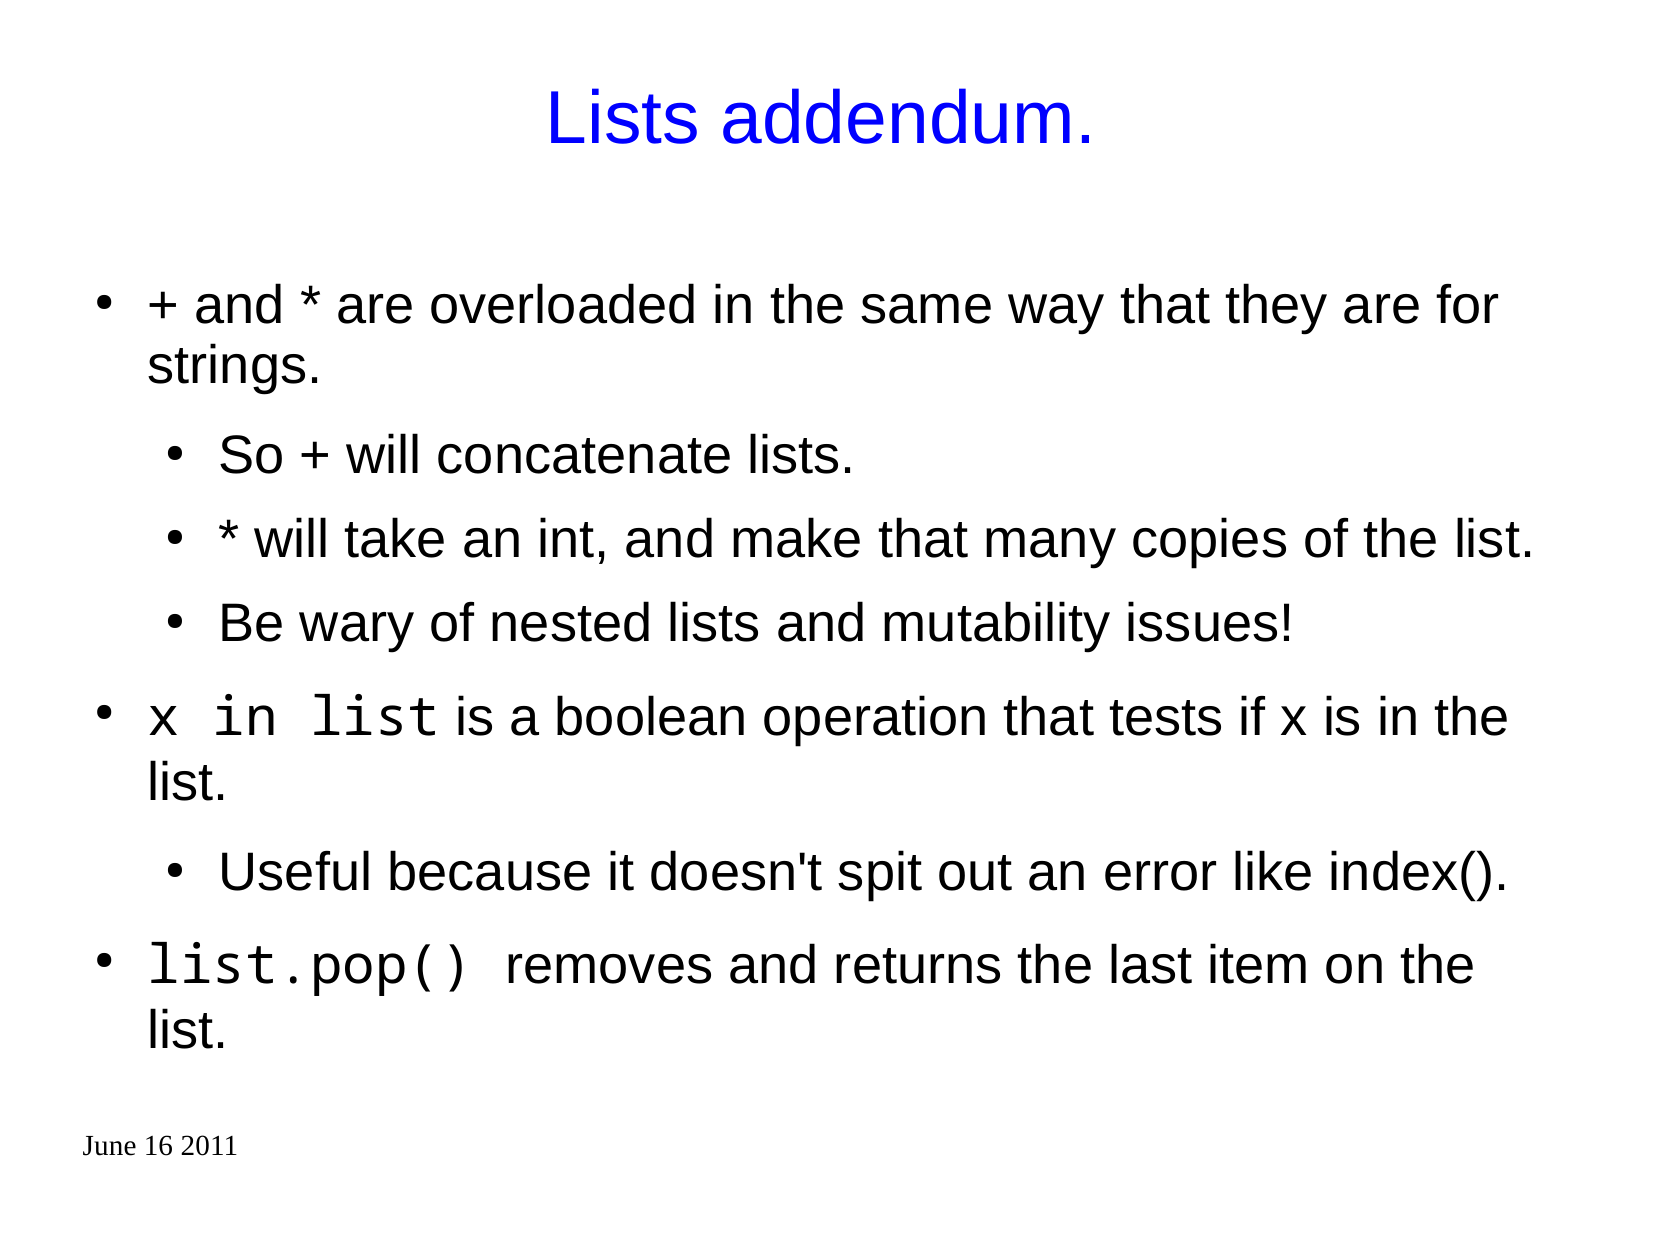

# Lists addendum.
+ and * are overloaded in the same way that they are for strings.
So + will concatenate lists.
* will take an int, and make that many copies of the list.
Be wary of nested lists and mutability issues!
x in list is a boolean operation that tests if x is in the list.
Useful because it doesn't spit out an error like index().
list.pop() removes and returns the last item on the list.
June 16 2011